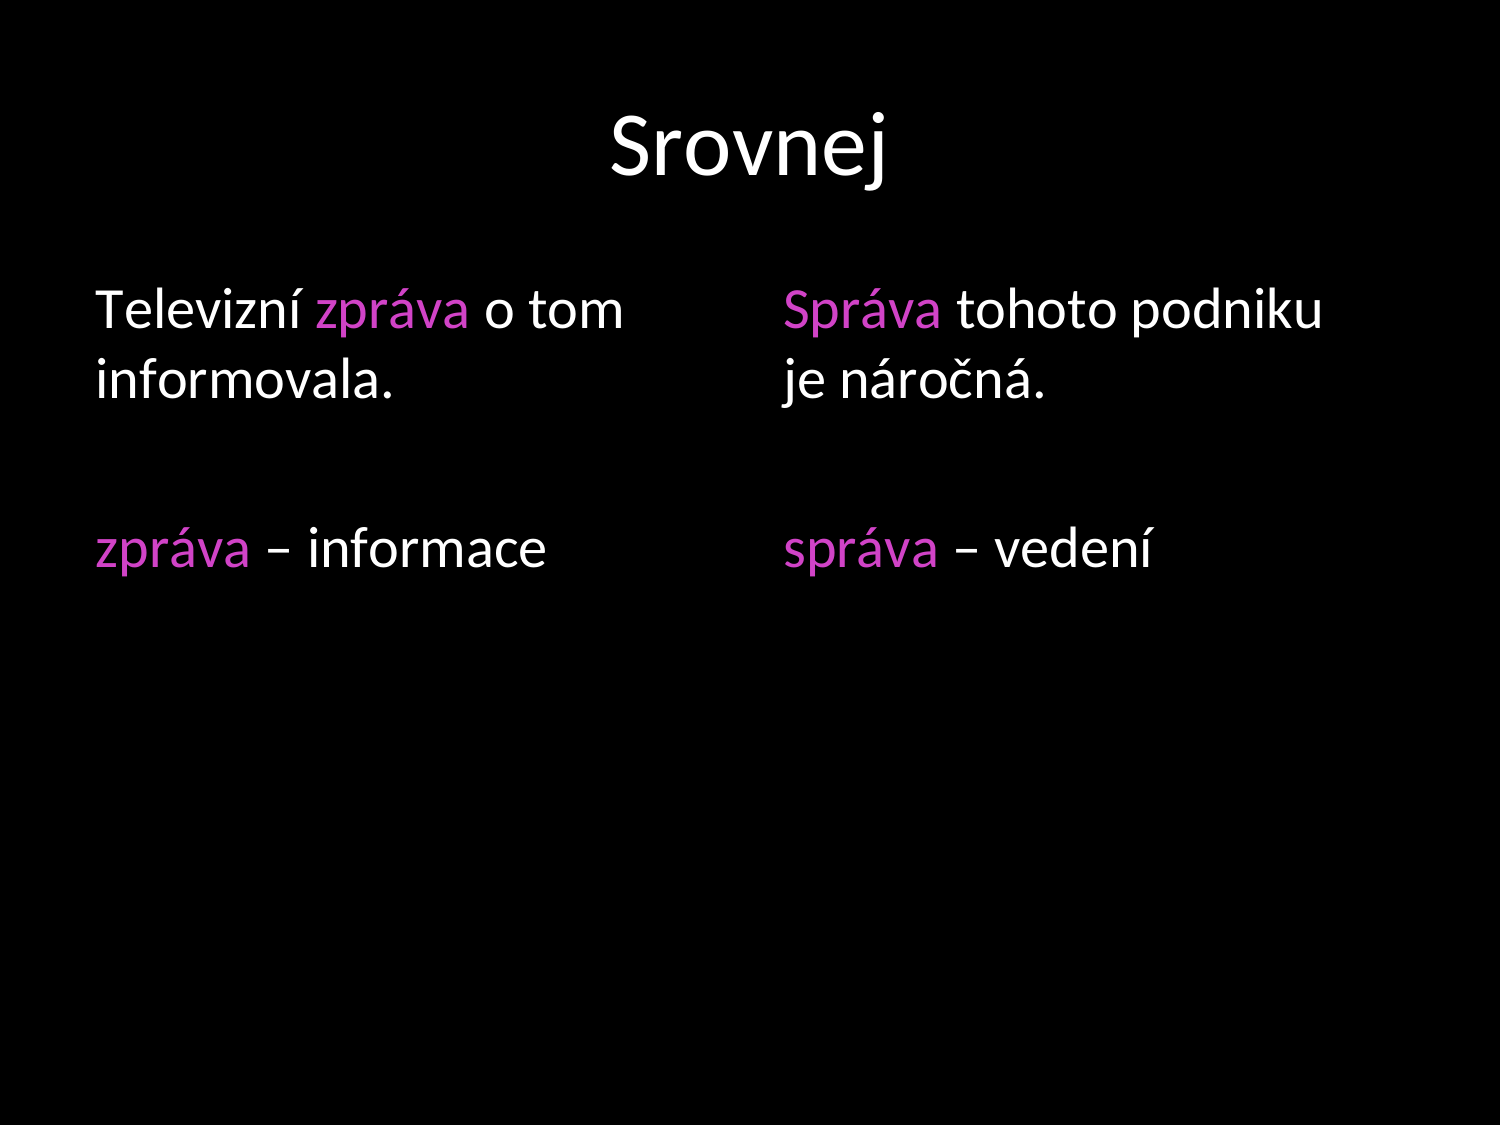

# Srovnej
Televizní zpráva o tom informovala.
zpráva – informace
Správa tohoto podniku
je náročná.
správa – vedení